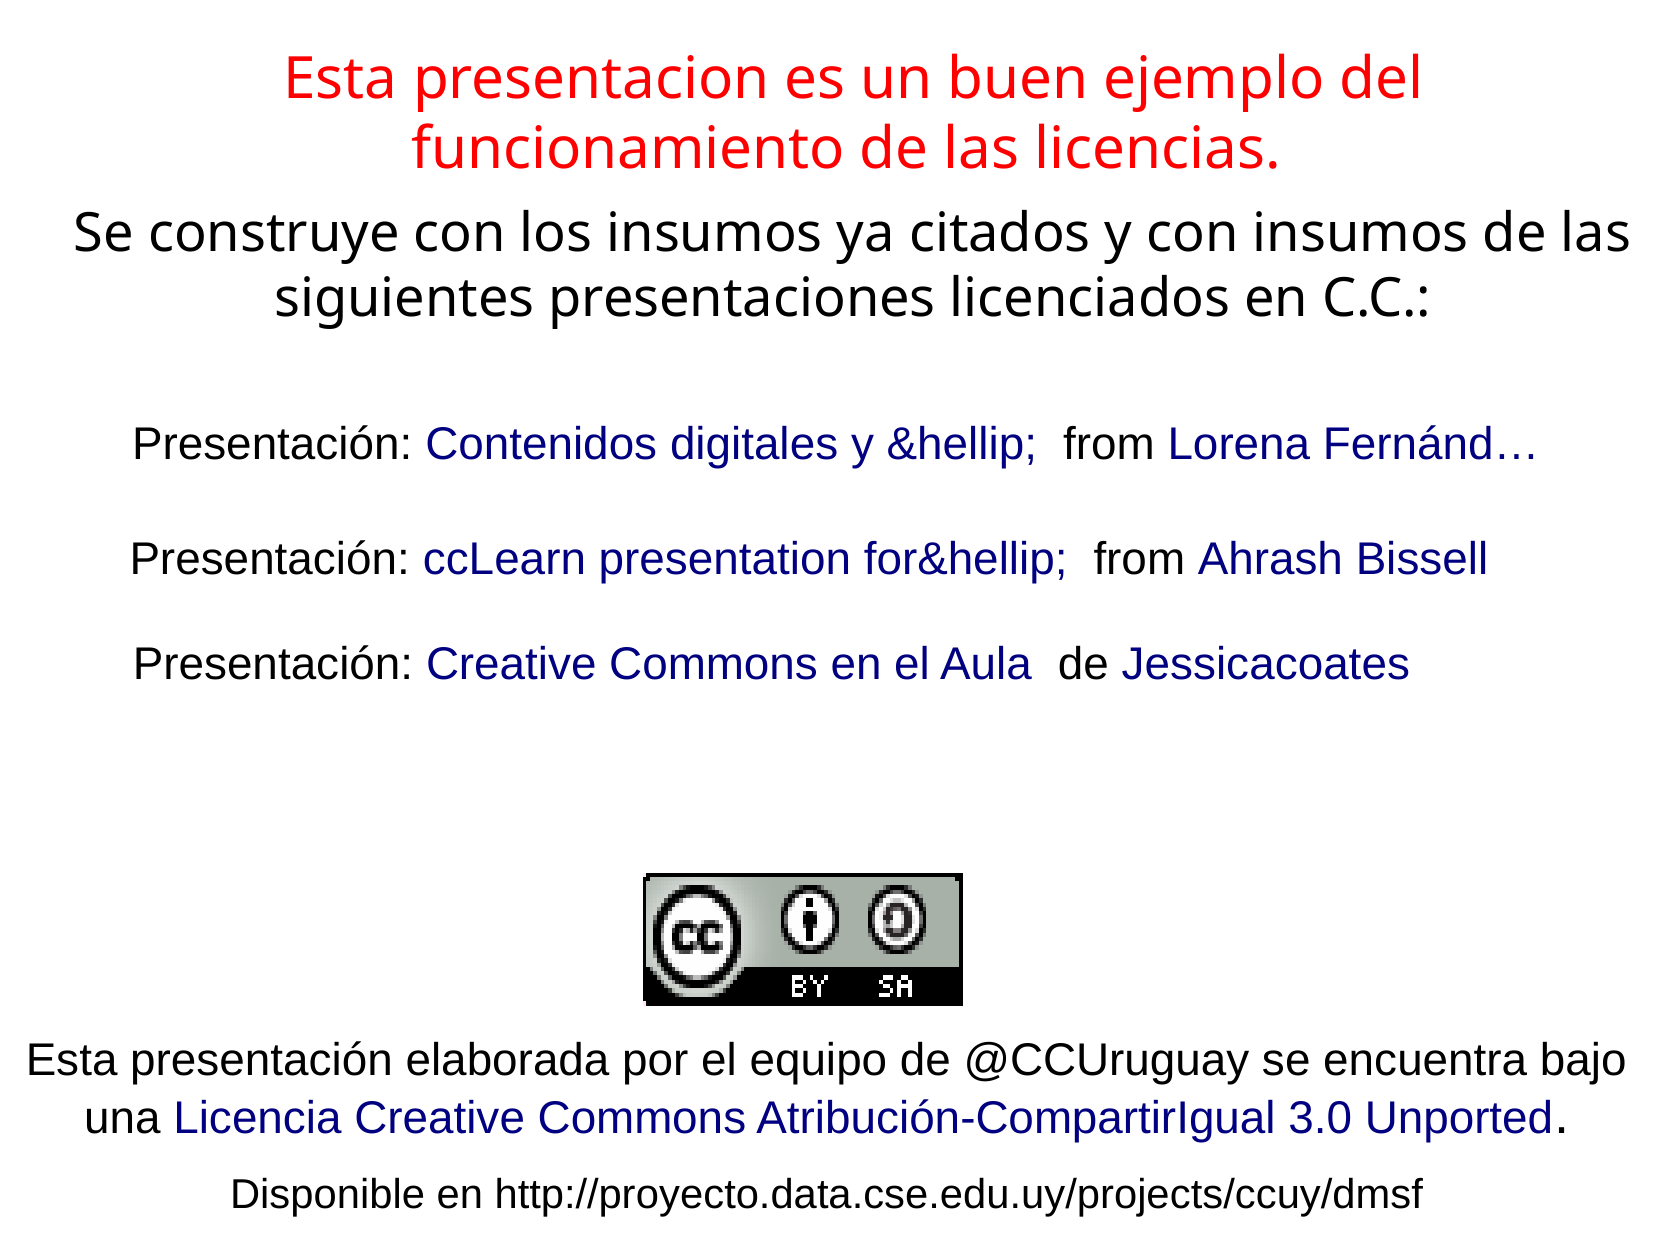

# Esta presentacion es un buen ejemplo del funcionamiento de las licencias.
Se construye con los insumos ya citados y con insumos de las siguientes presentaciones licenciados en C.C.:
Presentación: Contenidos digitales y &hellip; from Lorena Fernánd…
Presentación: ccLearn presentation for&hellip; from Ahrash Bissell
Presentación: Creative Commons en el Aula de Jessicacoates
Esta presentación elaborada por el equipo de @CCUruguay se encuentra bajo una Licencia Creative Commons Atribución-CompartirIgual 3.0 Unported.
Disponible en http://proyecto.data.cse.edu.uy/projects/ccuy/dmsf